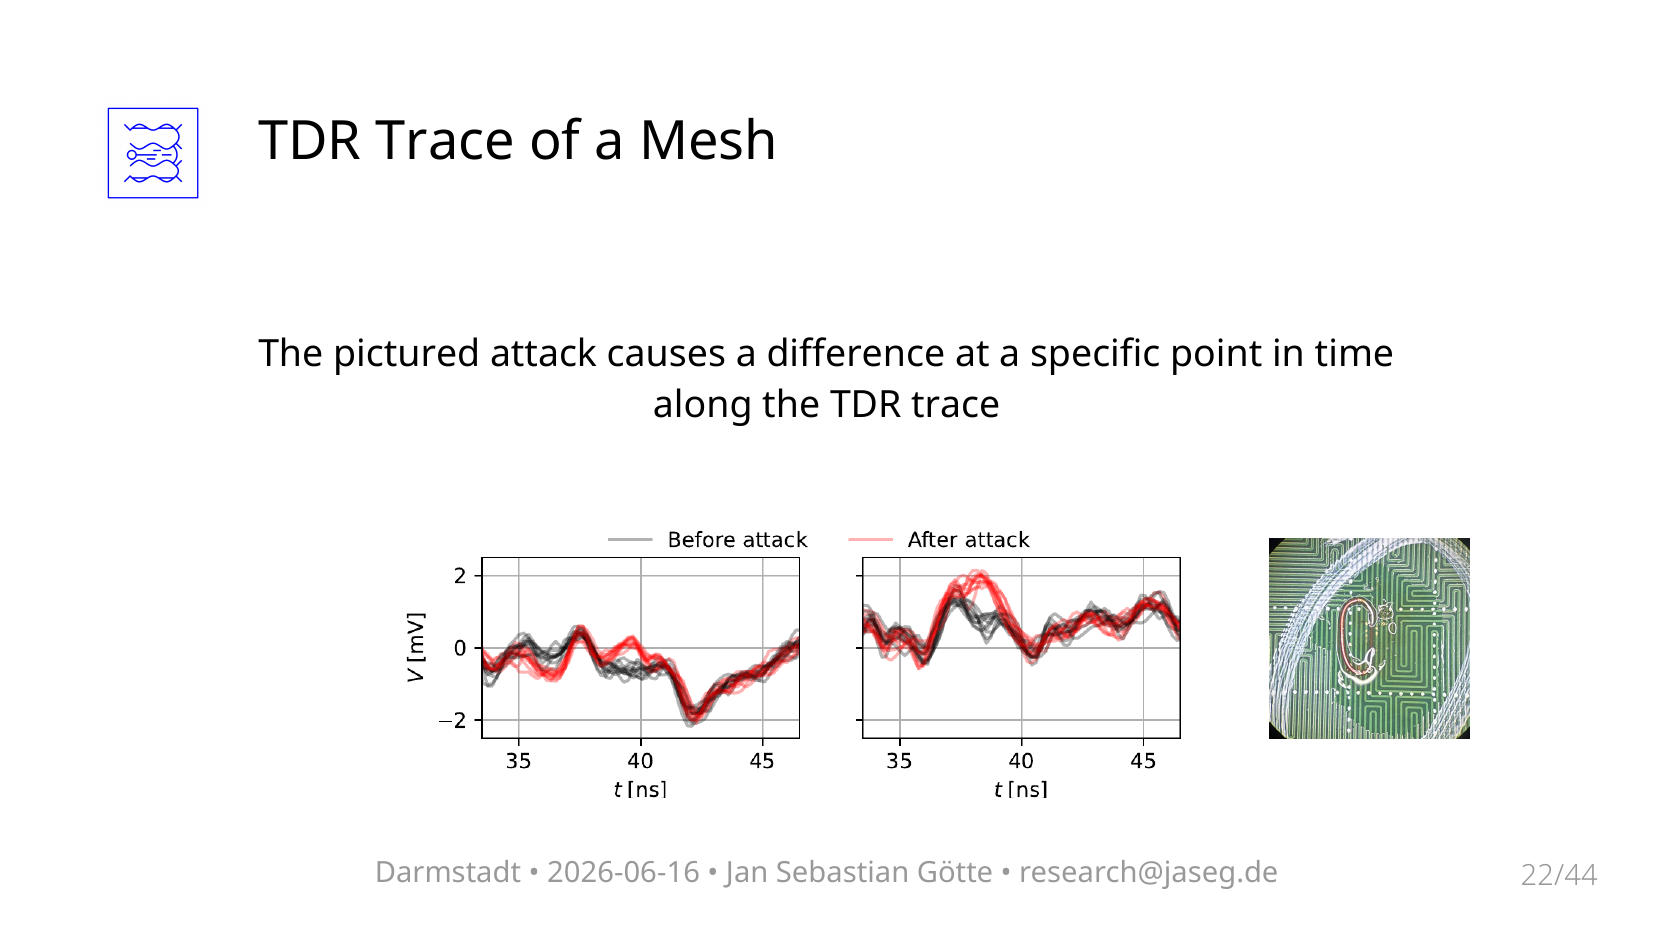

TDR Trace of a Mesh
The pictured attack causes a difference at a specific point in time along the TDR trace